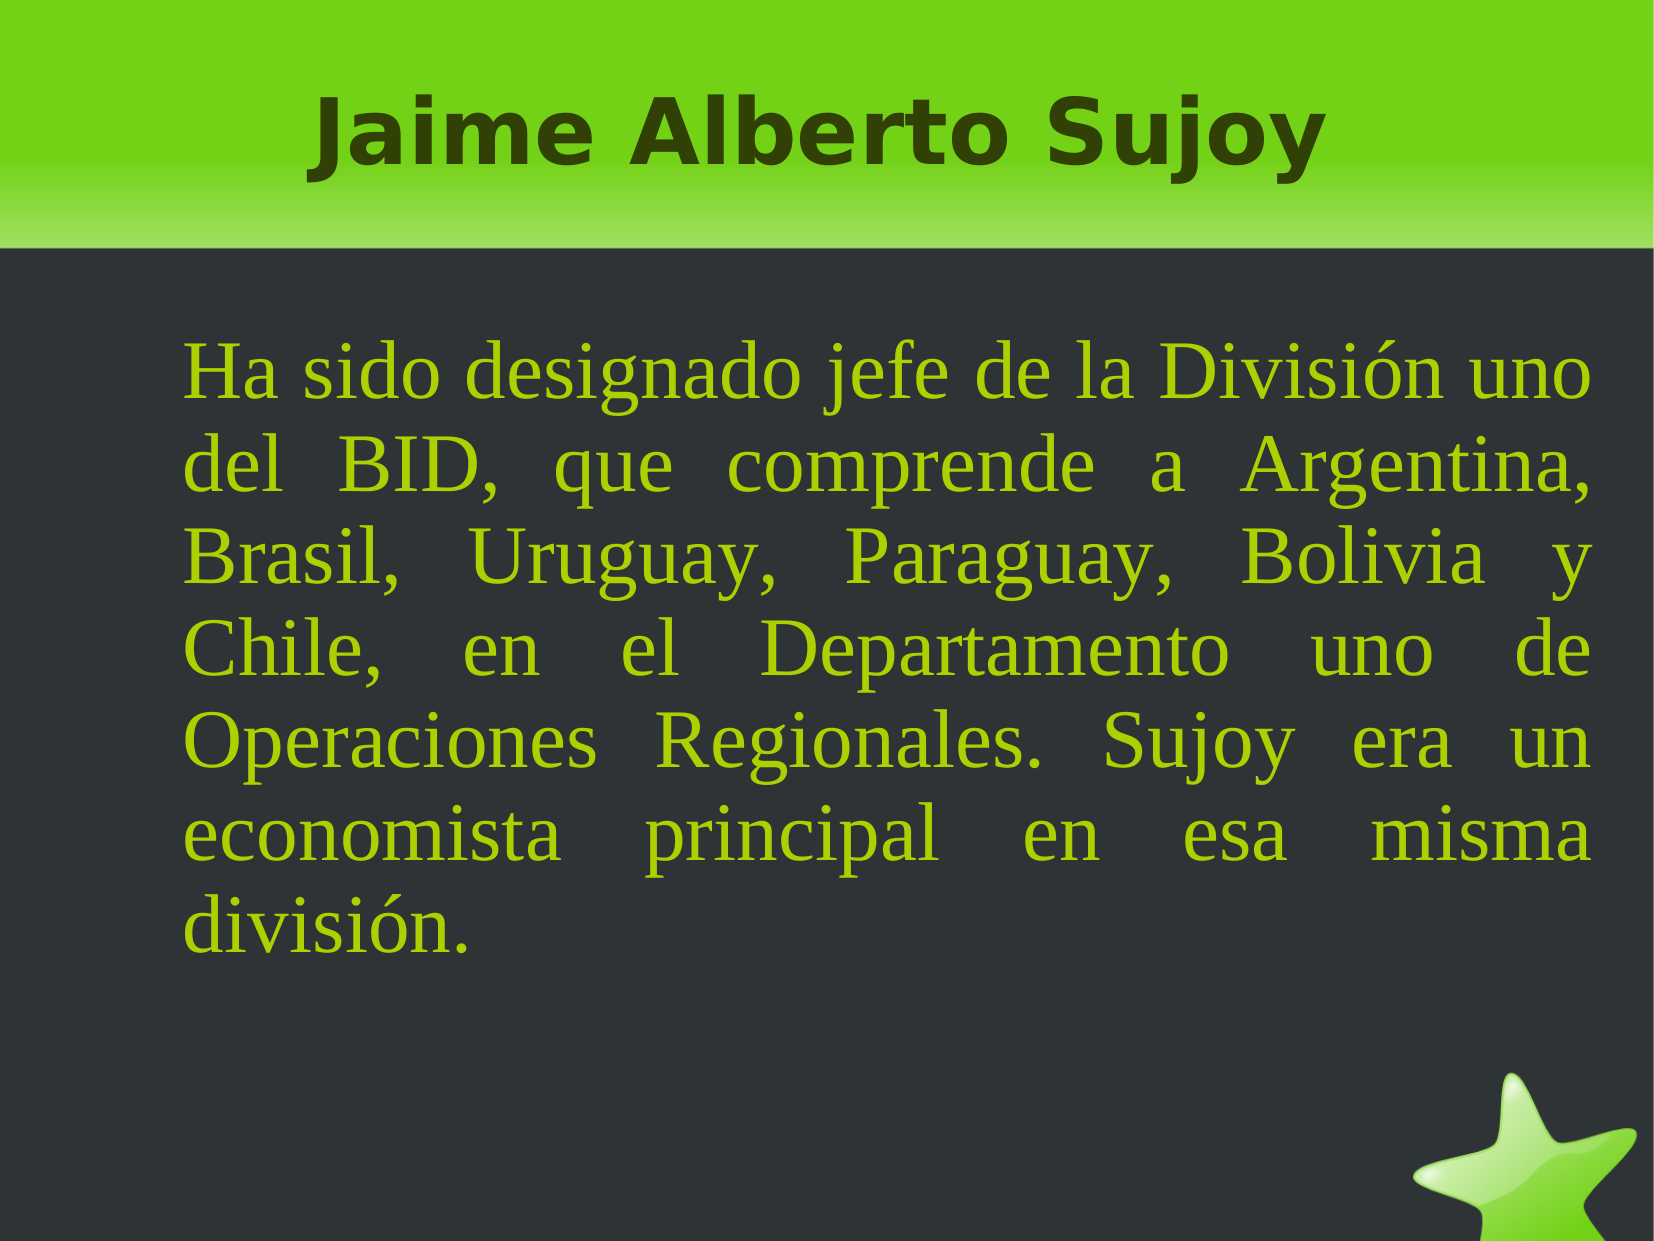

# Jaime Alberto Sujoy
Ha sido designado jefe de la División uno del BID, que comprende a Argentina, Brasil, Uruguay, Paraguay, Bolivia y Chile, en el Departamento uno de Operaciones Regionales. Sujoy era un economista principal en esa misma división.